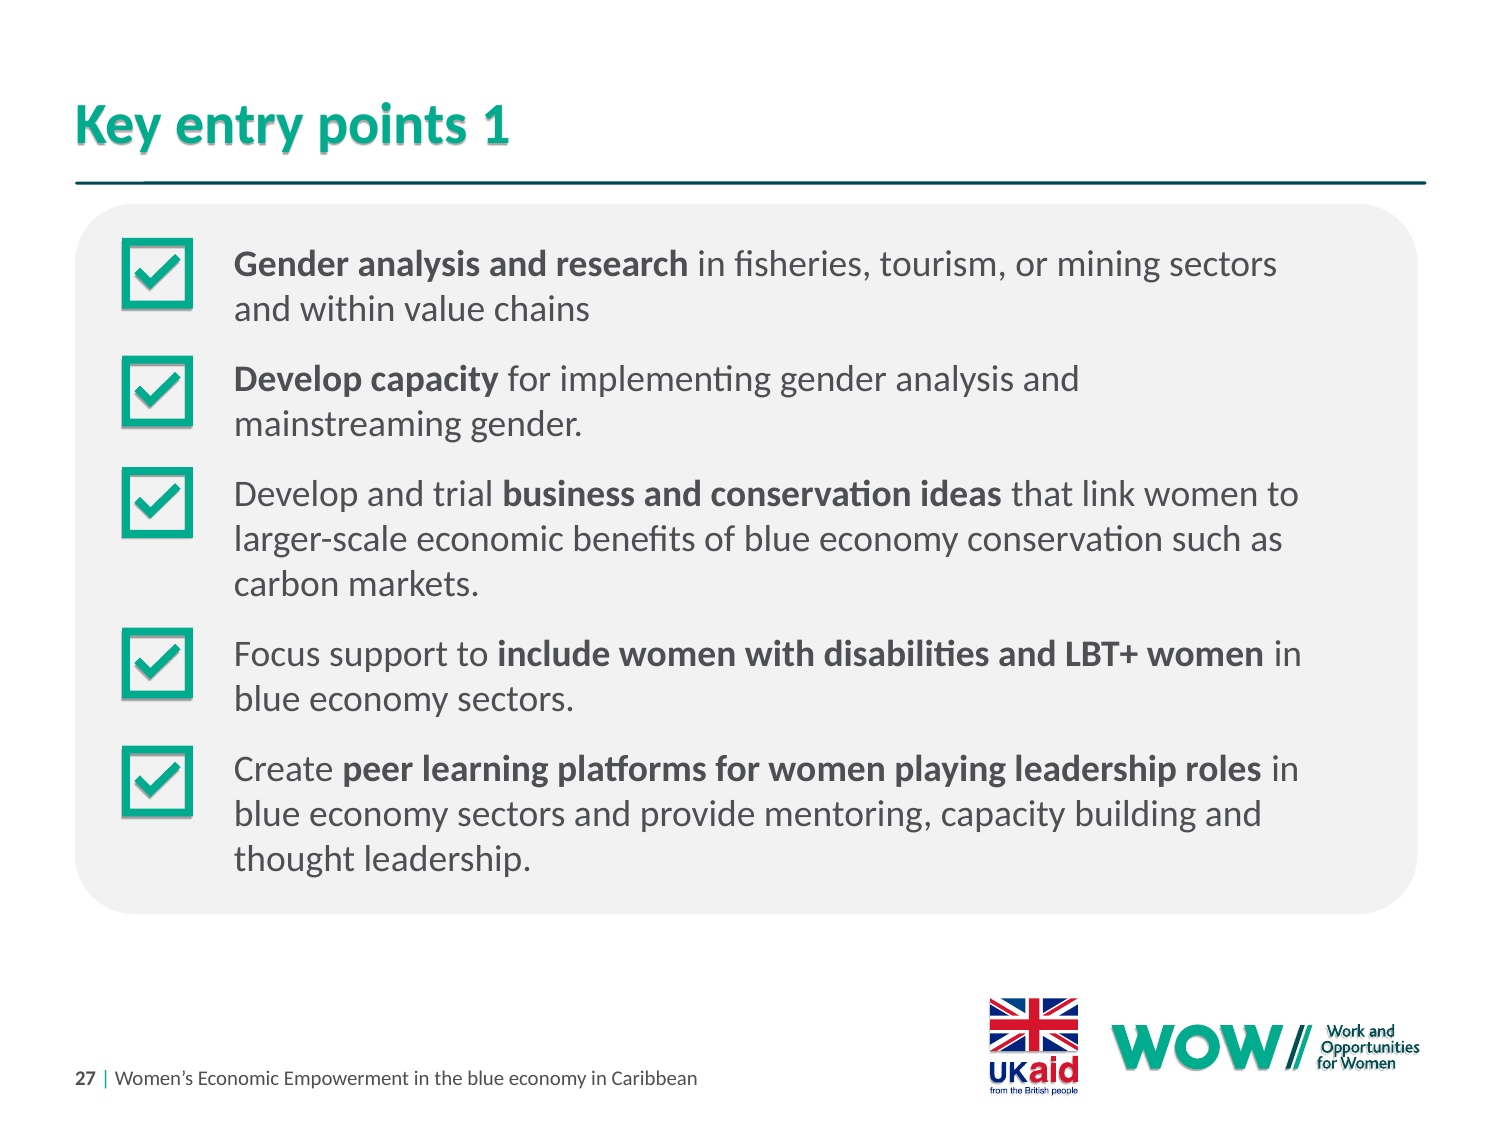

# Key entry points 1
Gender analysis and research in fisheries, tourism, or mining sectors
and within value chains
Develop capacity for implementing gender analysis and
mainstreaming gender.
Develop and trial business and conservation ideas that link women to
larger-scale economic benefits of blue economy conservation such as
carbon markets.
Focus support to include women with disabilities and LBT+ women in
blue economy sectors.
Create peer learning platforms for women playing leadership roles in
blue economy sectors and provide mentoring, capacity building and
thought leadership.
25 | Women’s Economic Empowerment in the blue economy in Caribbean